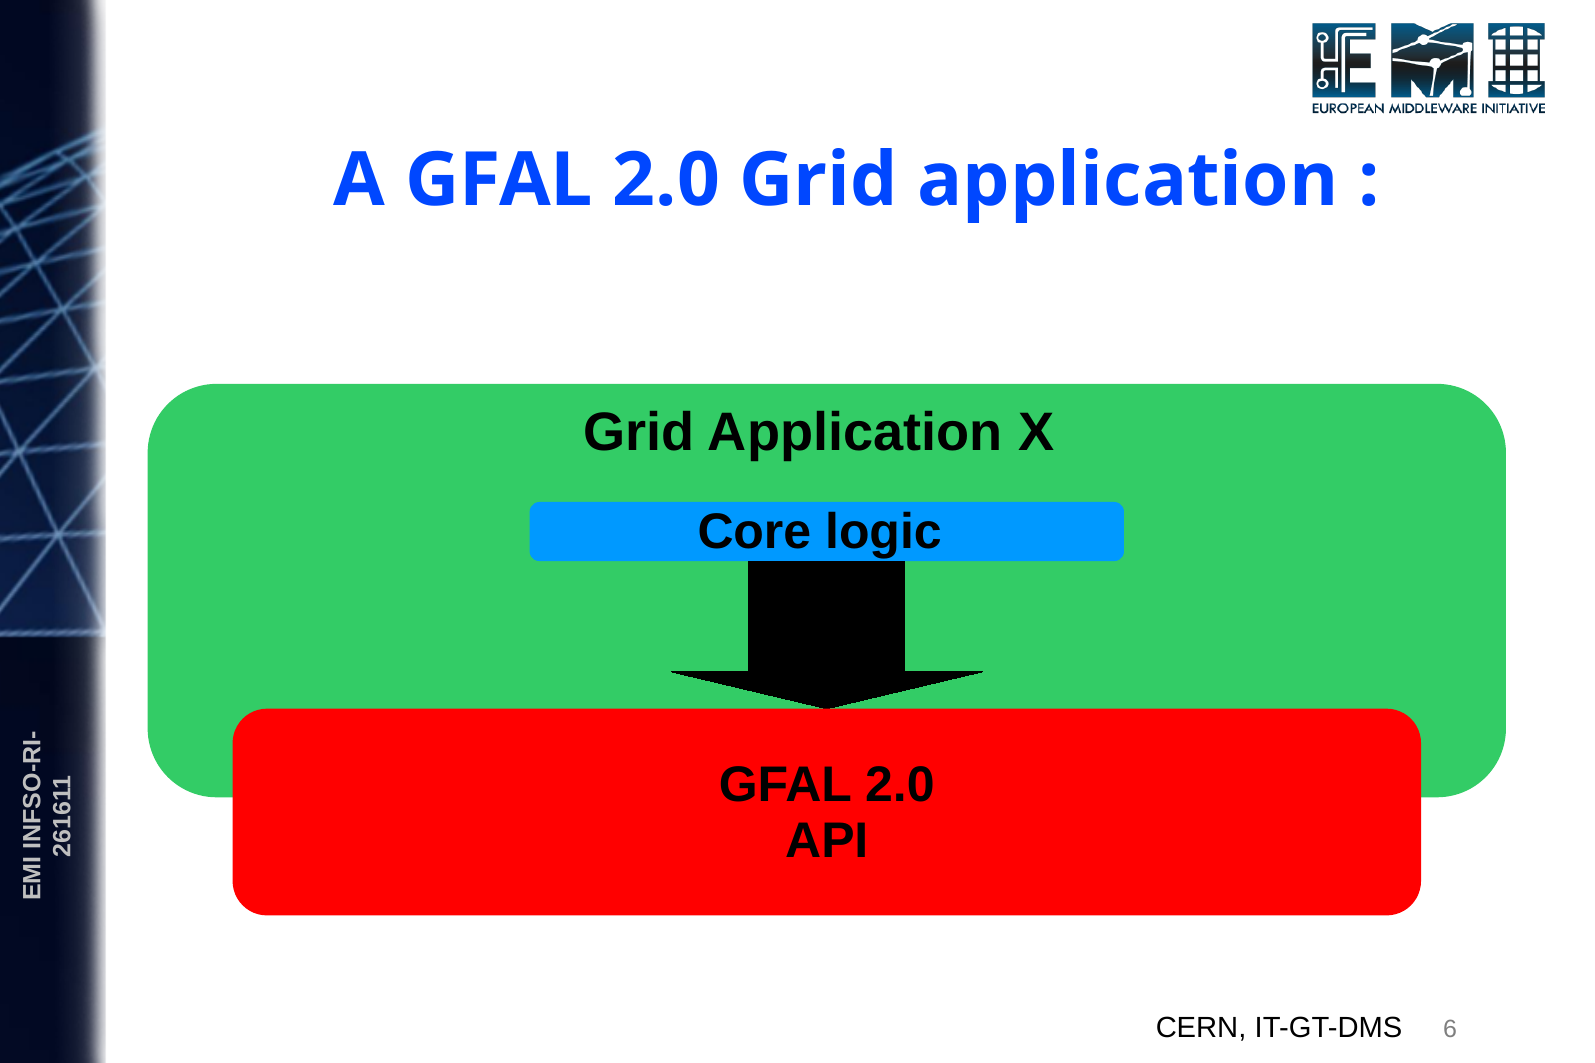

# A GFAL 2.0 Grid application :
 Grid Application X
Core logic
GFAL 2.0
API
CERN, IT-GT-DMS
6